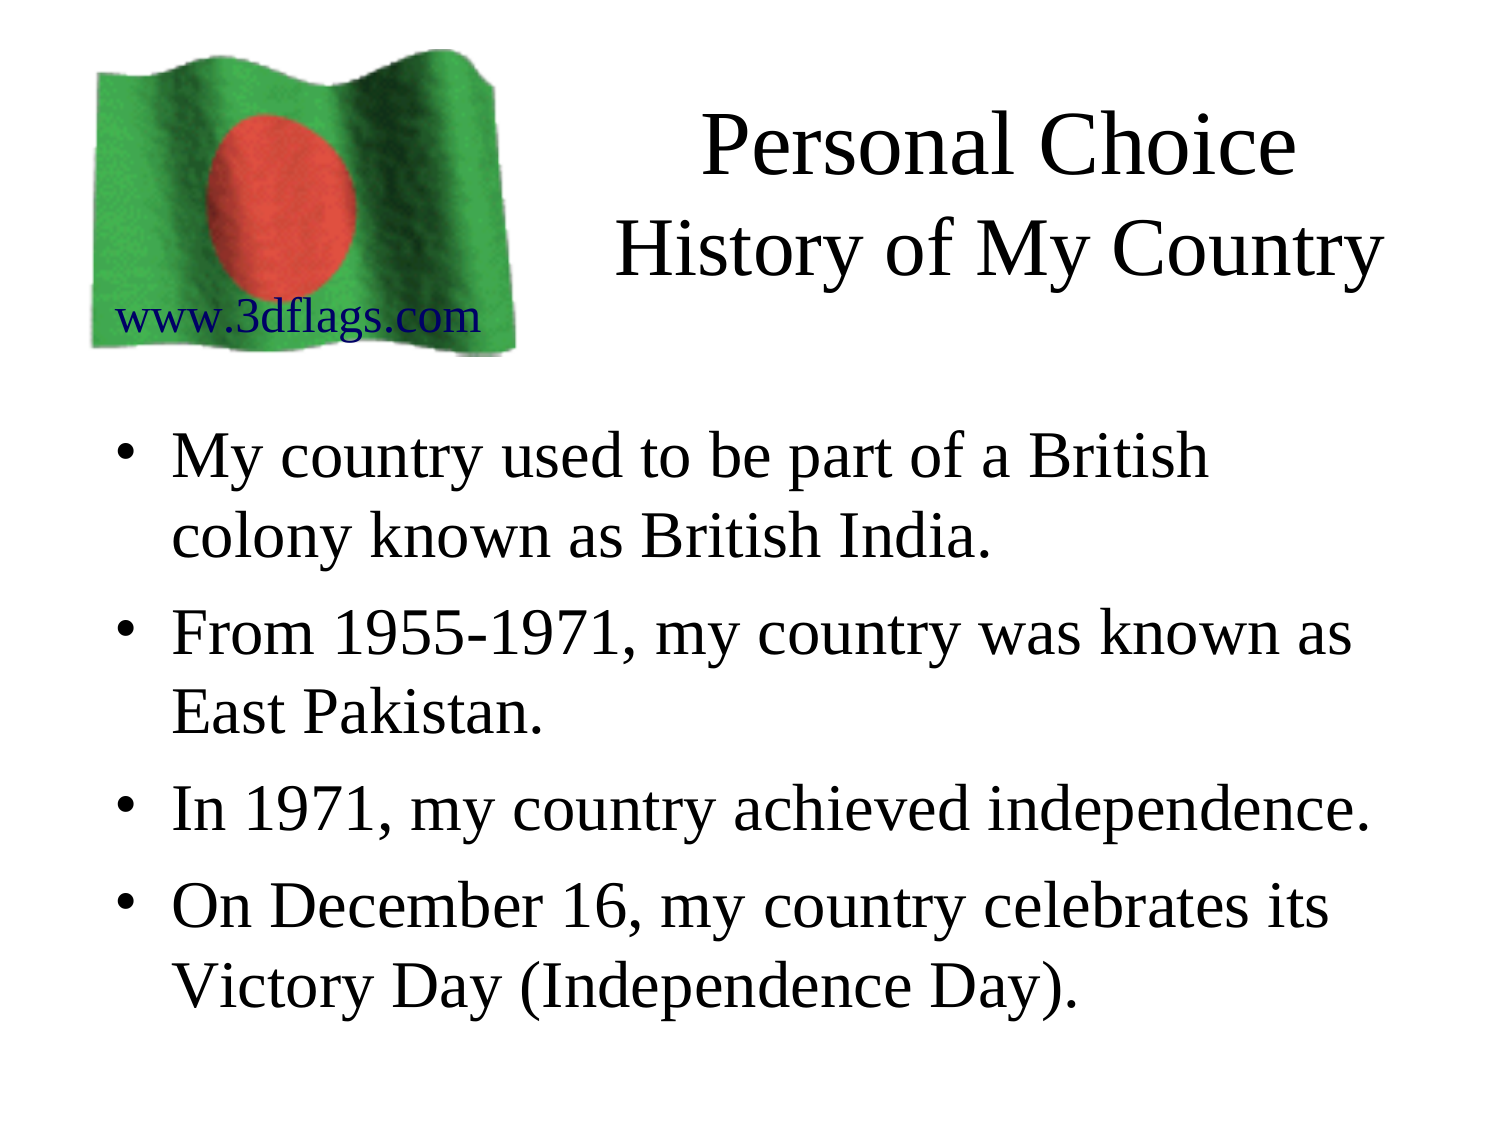

# Personal Choice History of My Country
www.3dflags.com
My country used to be part of a British colony known as British India.
From 1955-1971, my country was known as East Pakistan.
In 1971, my country achieved independence.
On December 16, my country celebrates its Victory Day (Independence Day).